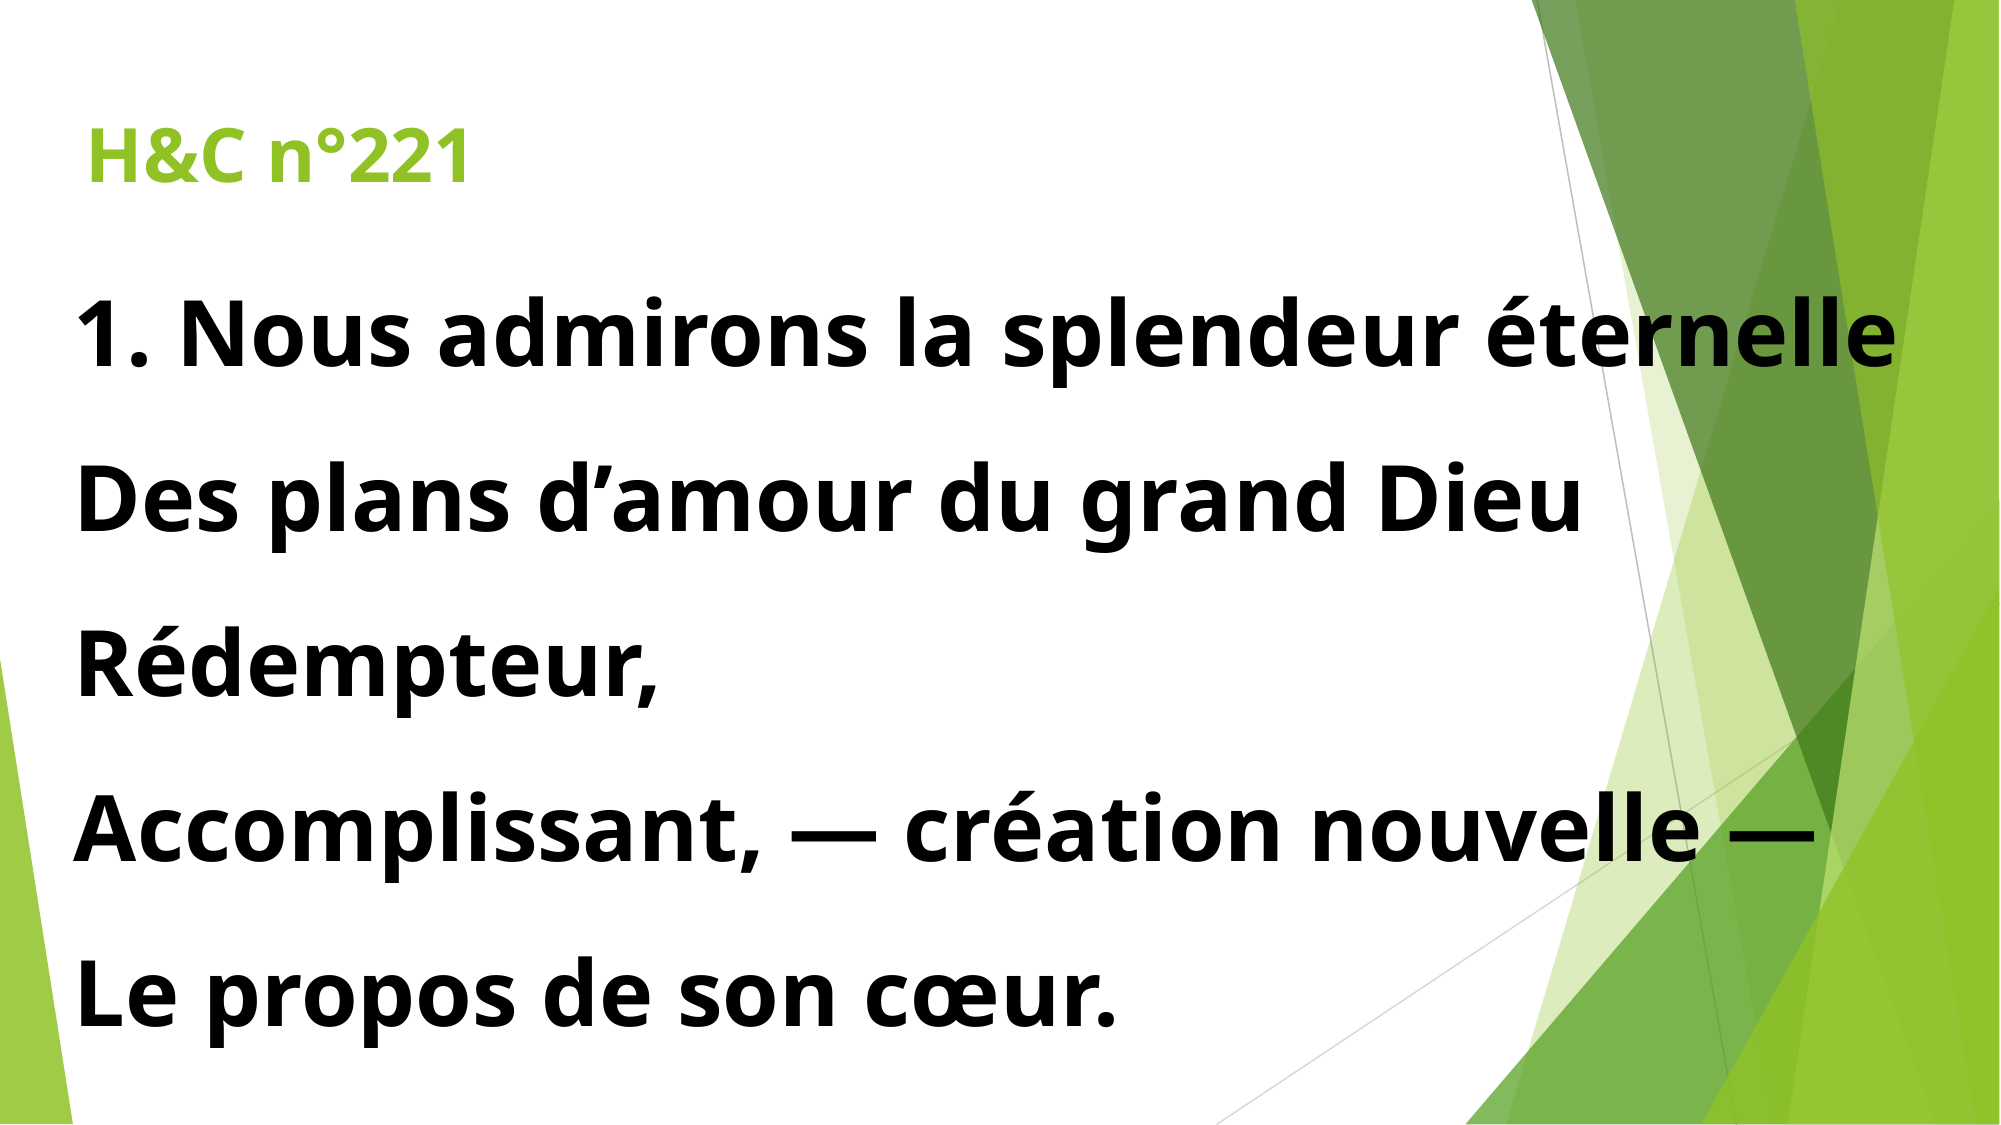

H&C n°221
1. Nous admirons la splendeur éternelle
Des plans d’amour du grand Dieu Rédempteur,
Accomplissant, — création nouvelle —
Le propos de son cœur.